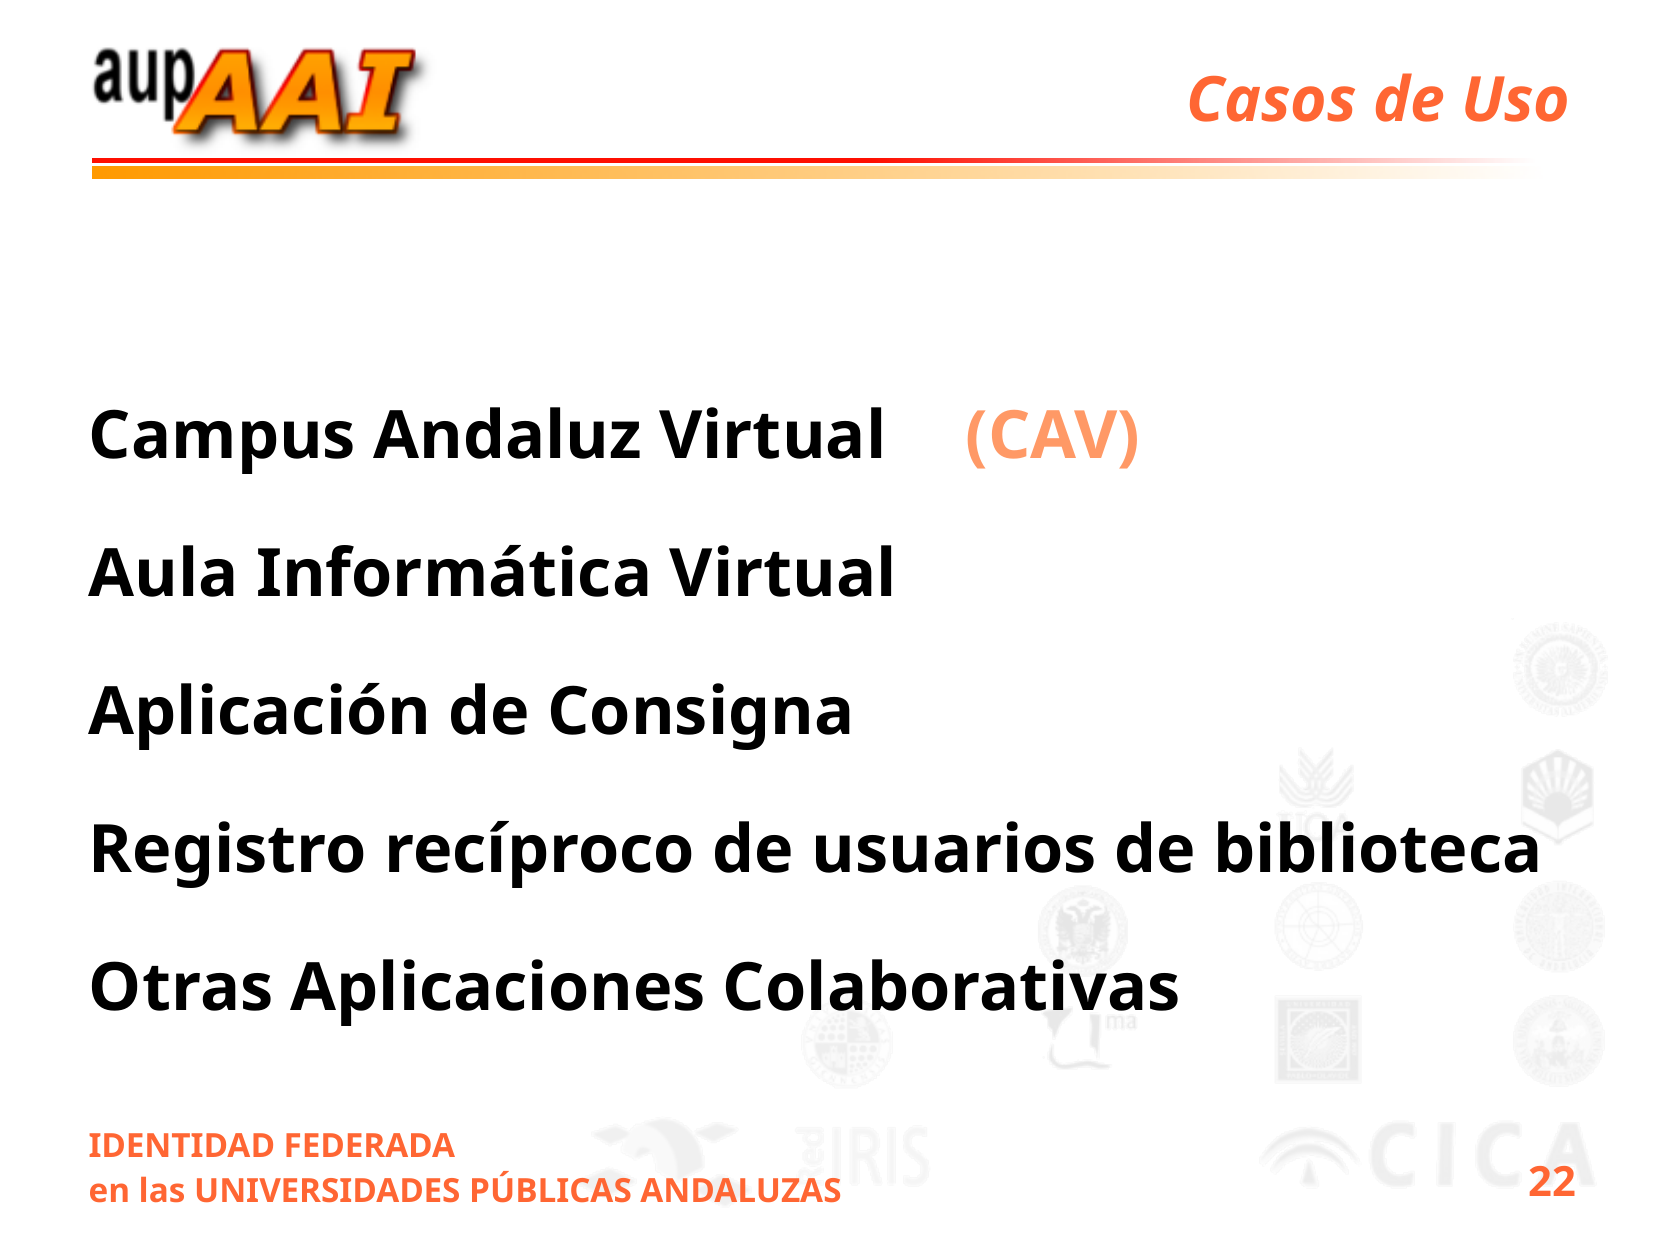

# Casos de Uso
Campus Andaluz Virtual 	(CAV)
Aula Informática Virtual
Aplicación de Consigna
Registro recíproco de usuarios de biblioteca
Otras Aplicaciones Colaborativas
22